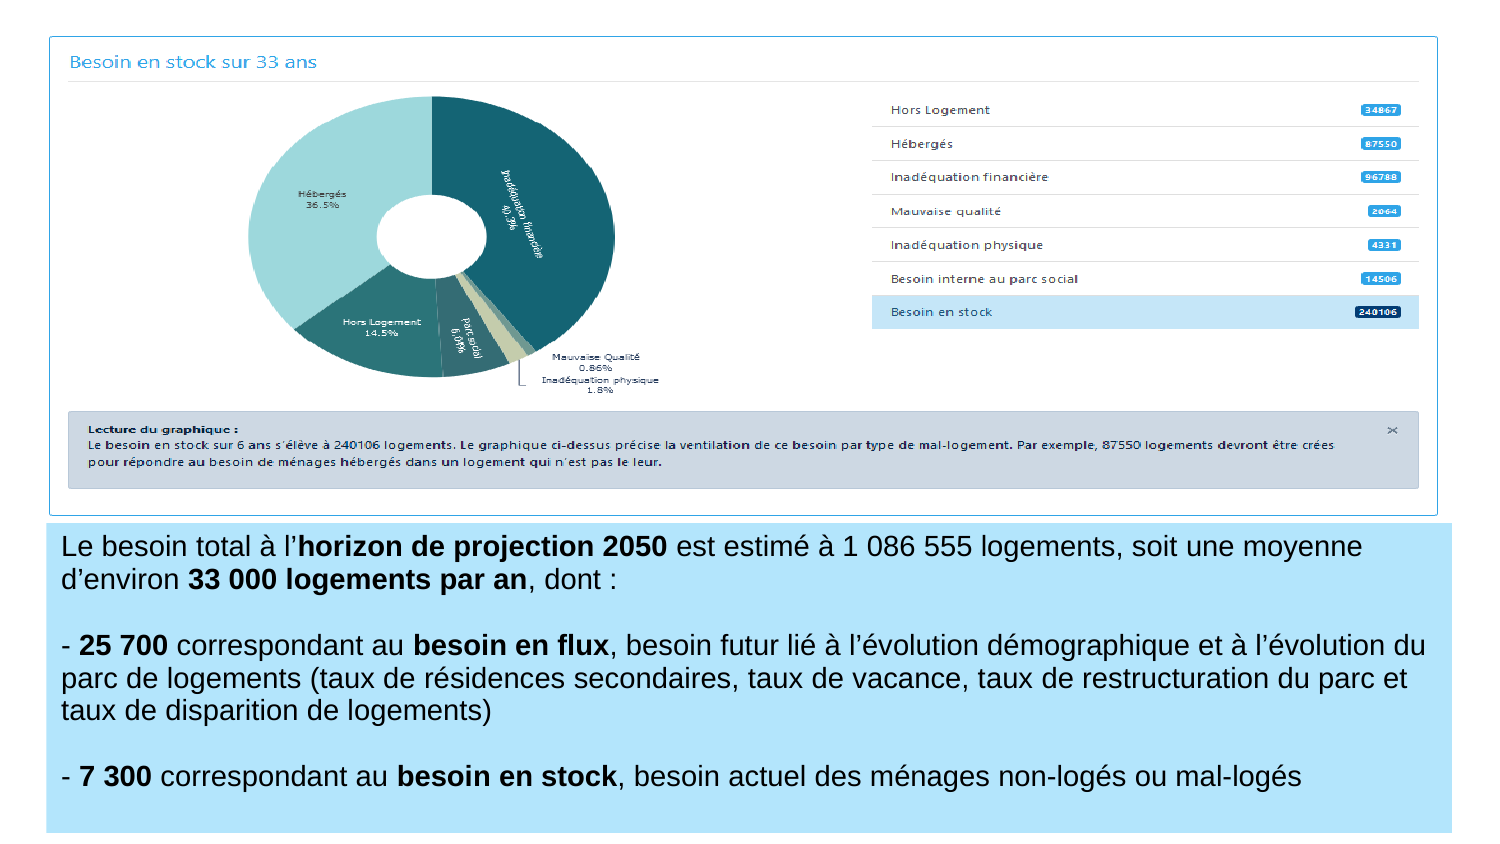

Le besoin total à l’horizon de projection 2050 est estimé à 1 086 555 logements, soit une moyenne d’environ 33 000 logements par an, dont :
- 25 700 correspondant au besoin en flux, besoin futur lié à l’évolution démographique et à l’évolution du parc de logements (taux de résidences secondaires, taux de vacance, taux de restructuration du parc et taux de disparition de logements)
- 7 300 correspondant au besoin en stock, besoin actuel des ménages non-logés ou mal-logés